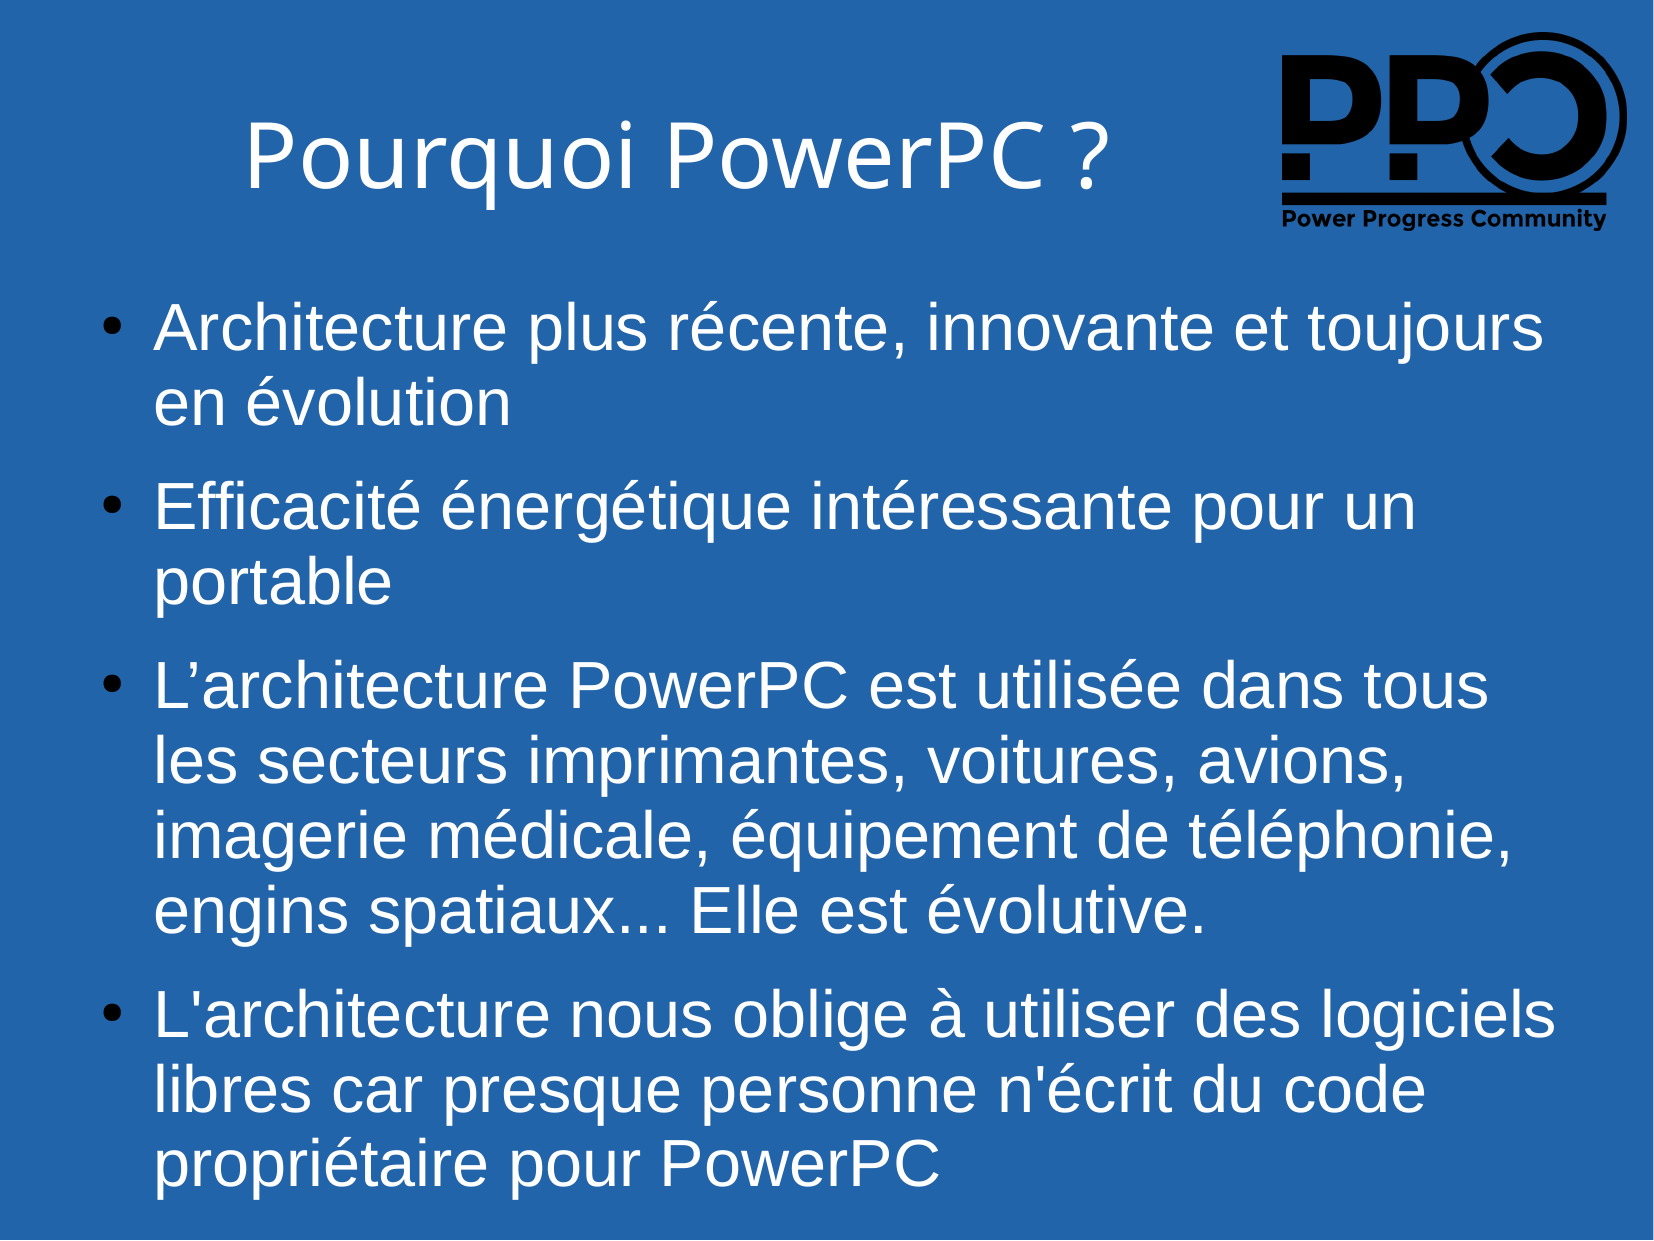

# Pourquoi PowerPC ?
Architecture plus récente, innovante et toujours en évolution
Efficacité énergétique intéressante pour un portable
L’architecture PowerPC est utilisée dans tous les secteurs imprimantes, voitures, avions, imagerie médicale, équipement de téléphonie, engins spatiaux... Elle est évolutive.
L'architecture nous oblige à utiliser des logiciels libres car presque personne n'écrit du code propriétaire pour PowerPC